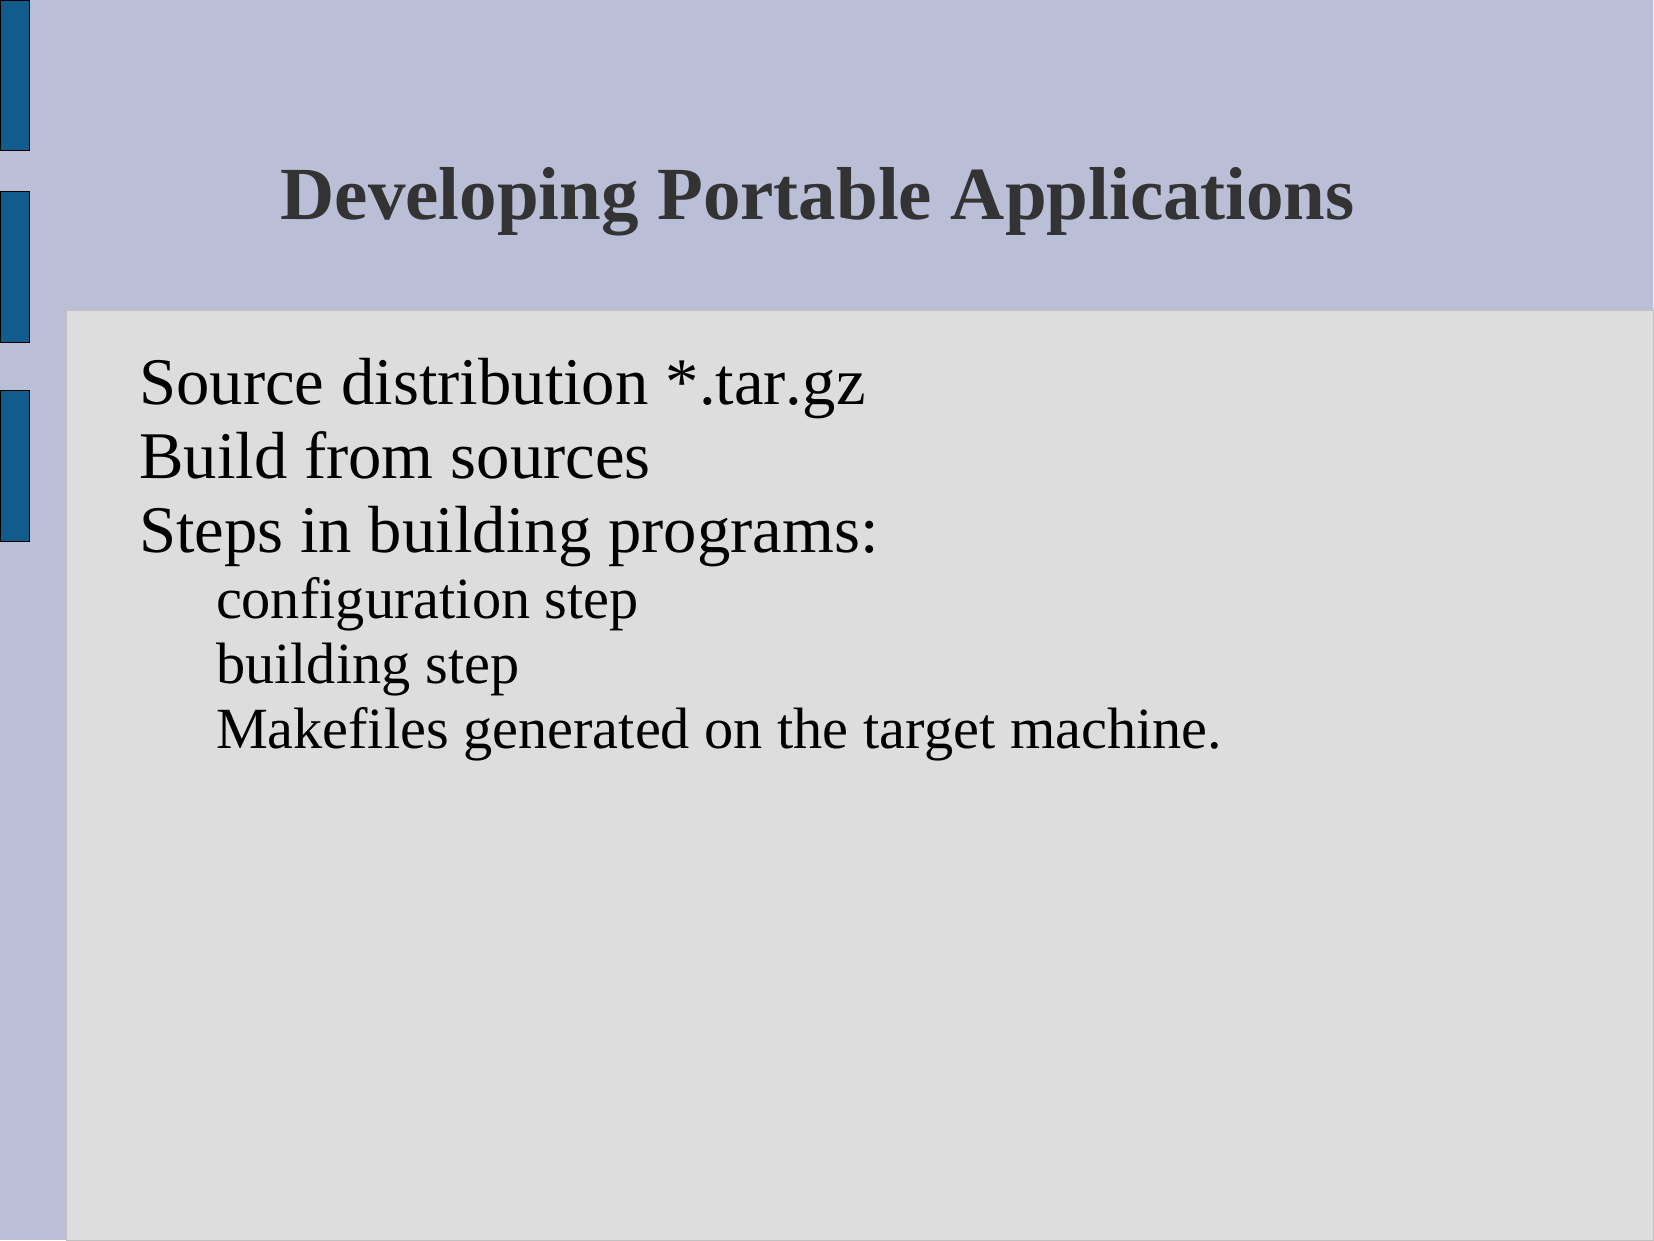

# Developing Portable Applications
Source distribution *.tar.gz
Build from sources
Steps in building programs:
configuration step
building step
Makefiles generated on the target machine.